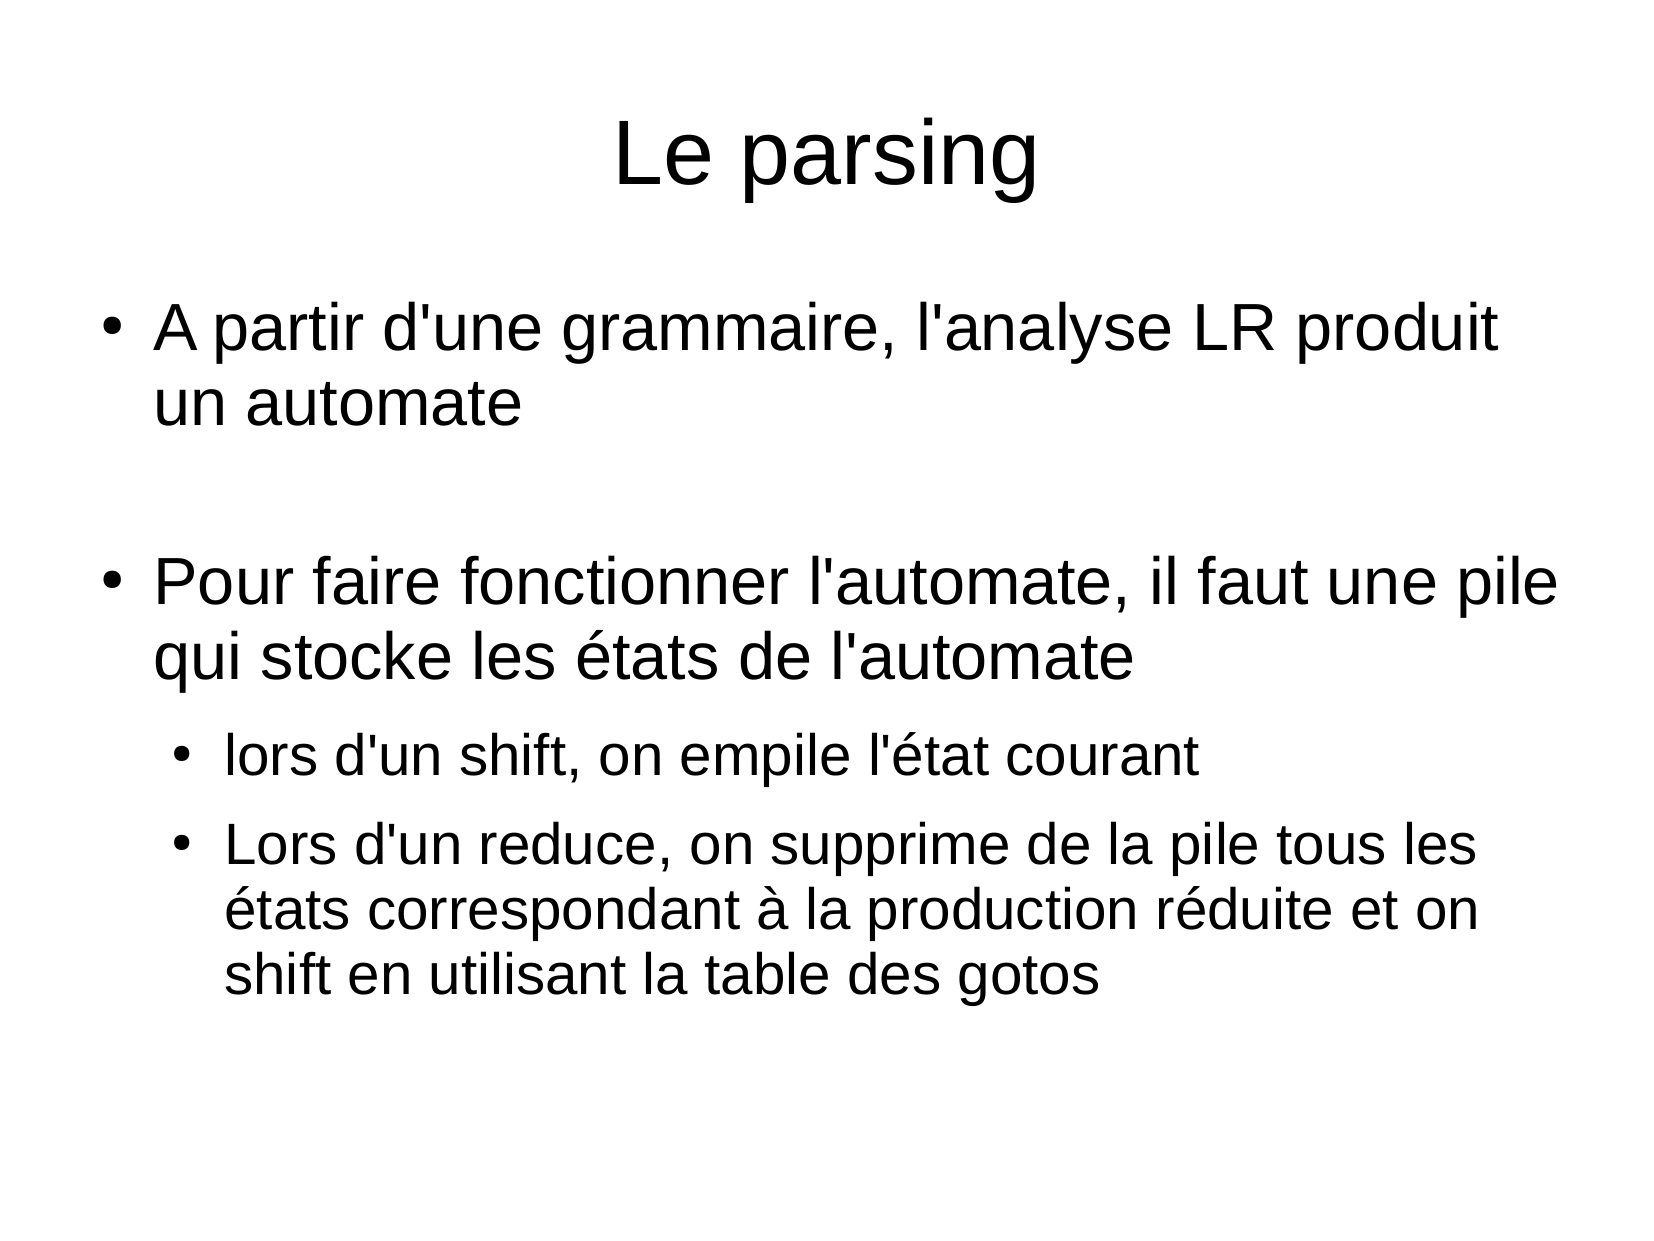

# Le parsing
A partir d'une grammaire, l'analyse LR produit un automate
Pour faire fonctionner l'automate, il faut une pile qui stocke les états de l'automate
lors d'un shift, on empile l'état courant
Lors d'un reduce, on supprime de la pile tous les états correspondant à la production réduite et on shift en utilisant la table des gotos